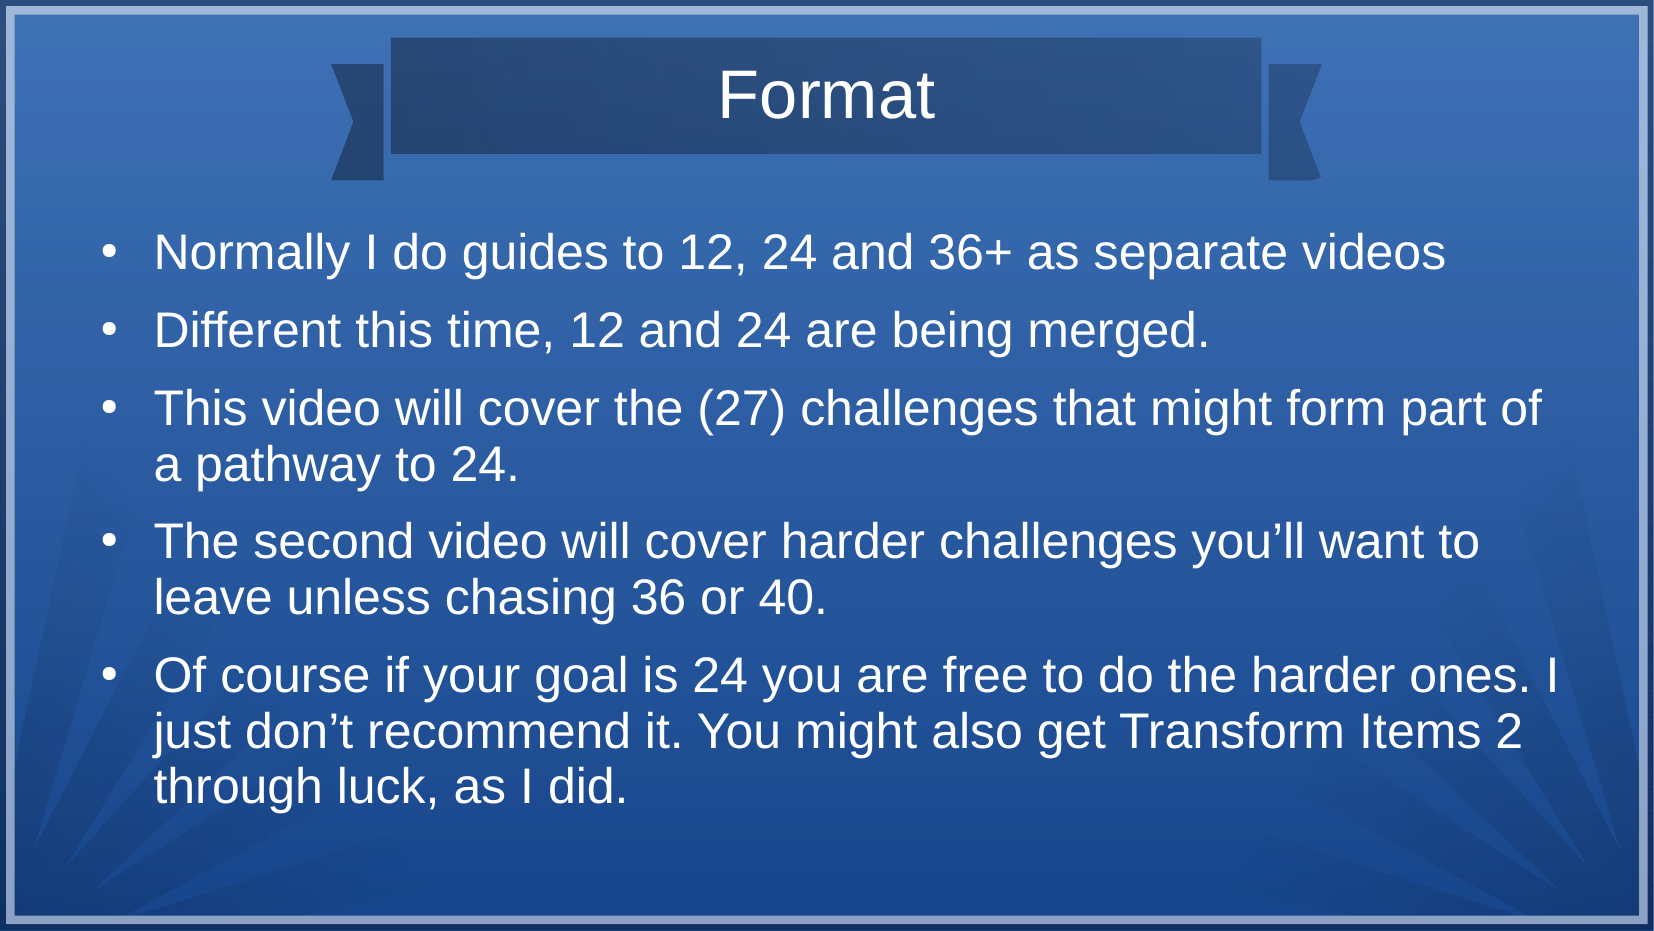

# Format
Normally I do guides to 12, 24 and 36+ as separate videos
Different this time, 12 and 24 are being merged.
This video will cover the (27) challenges that might form part of a pathway to 24.
The second video will cover harder challenges you’ll want to leave unless chasing 36 or 40.
Of course if your goal is 24 you are free to do the harder ones. I just don’t recommend it. You might also get Transform Items 2 through luck, as I did.